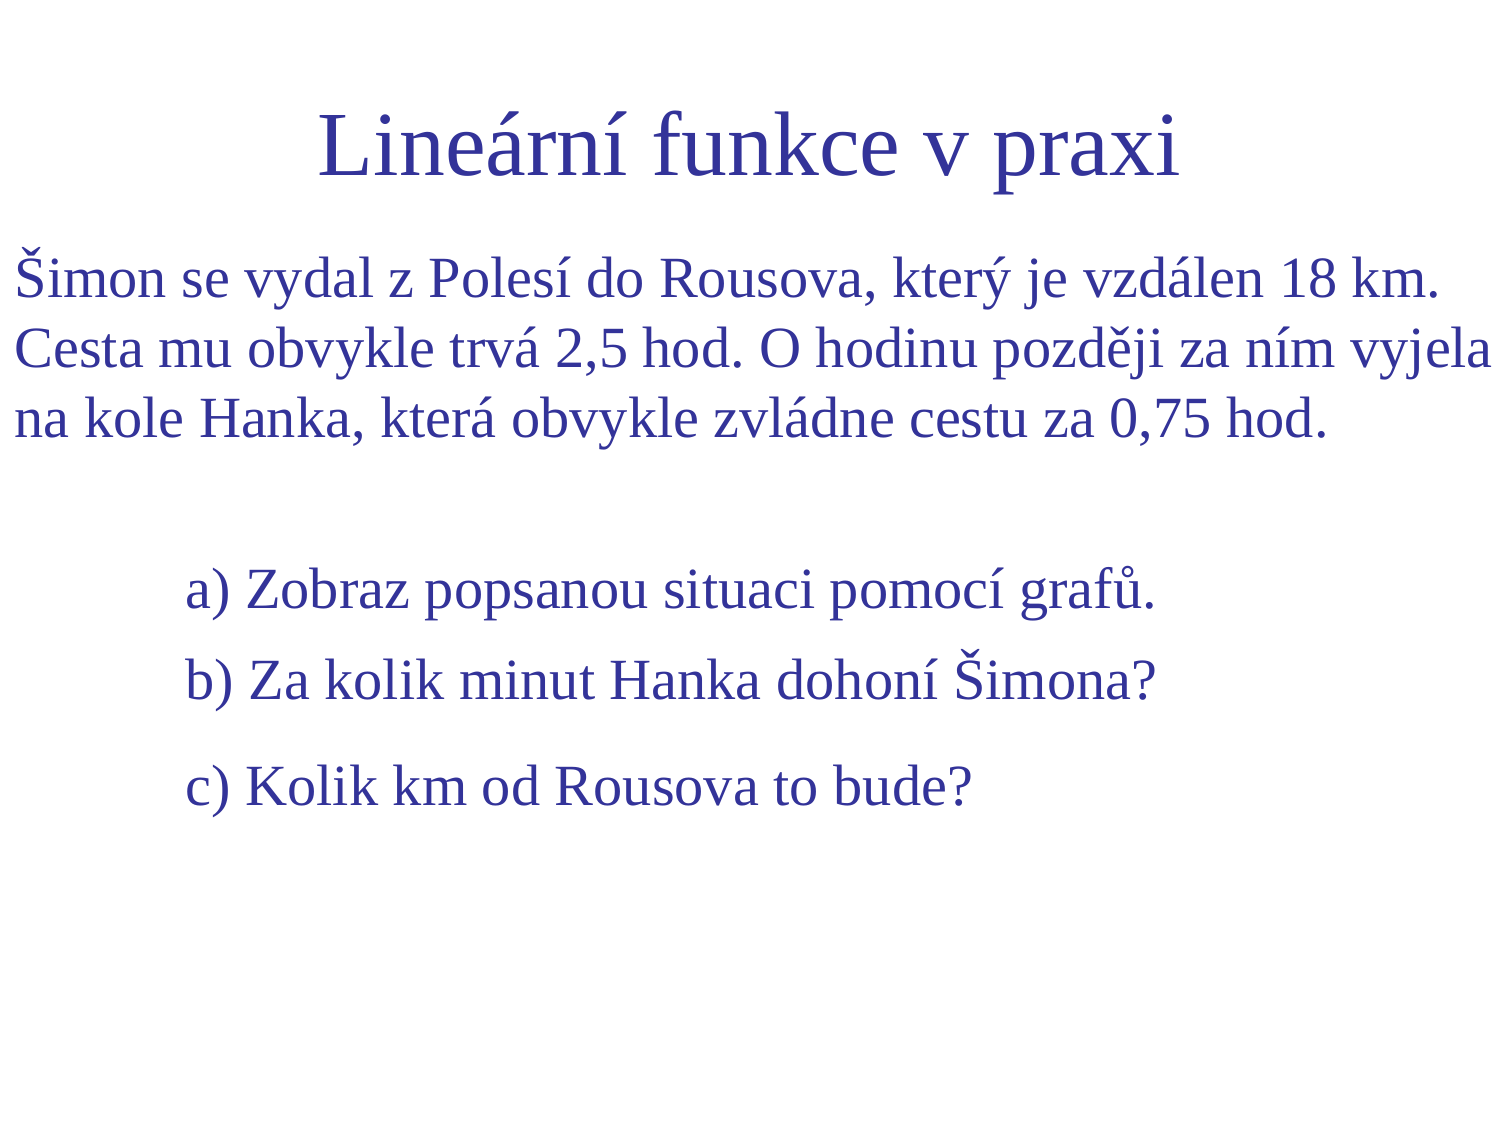

Lineární funkce v praxi
Šimon se vydal z Polesí do Rousova, který je vzdálen 18 km. Cesta mu obvykle trvá 2,5 hod. O hodinu později za ním vyjela na kole Hanka, která obvykle zvládne cestu za 0,75 hod.
a) Zobraz popsanou situaci pomocí grafů.
b) Za kolik minut Hanka dohoní Šimona?
c) Kolik km od Rousova to bude?